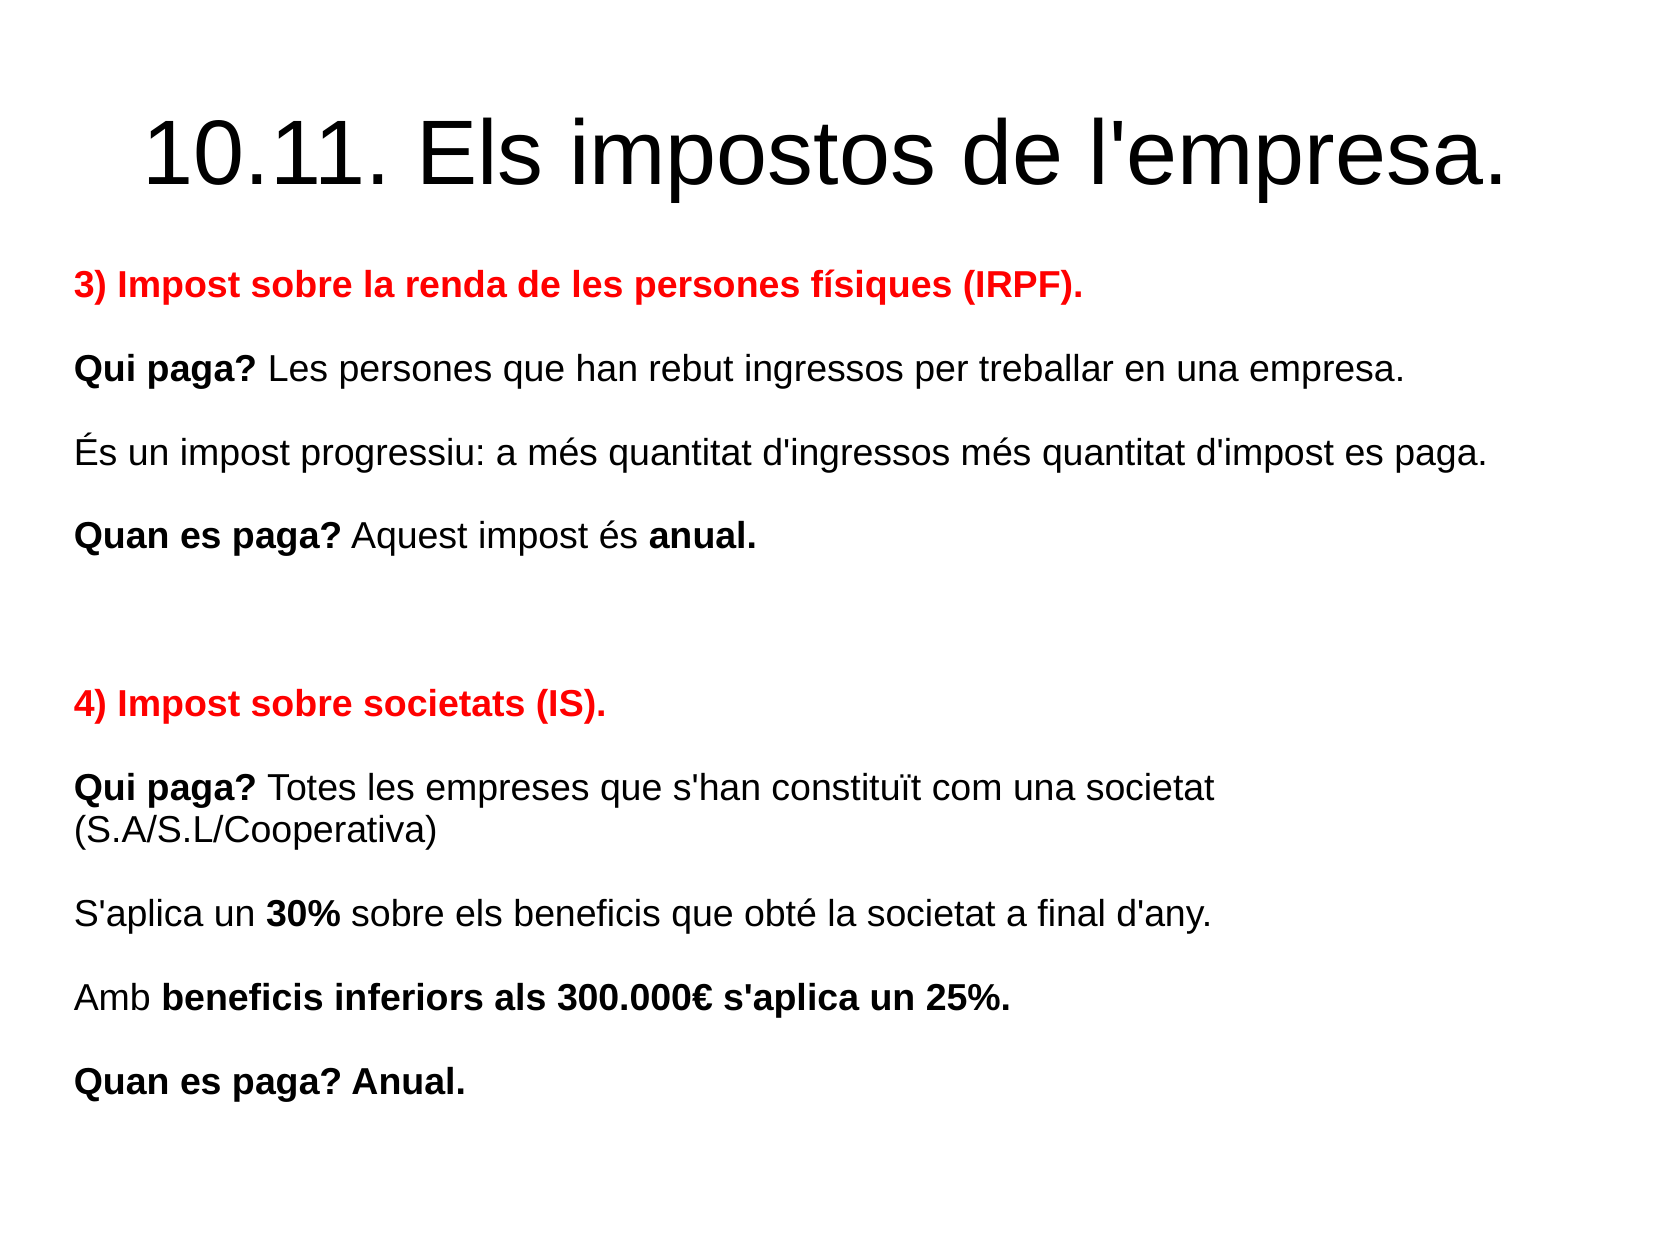

# 10.11. Els impostos de l'empresa.
3) Impost sobre la renda de les persones físiques (IRPF).
Qui paga? Les persones que han rebut ingressos per treballar en una empresa.
És un impost progressiu: a més quantitat d'ingressos més quantitat d'impost es paga.
Quan es paga? Aquest impost és anual.
4) Impost sobre societats (IS).
Qui paga? Totes les empreses que s'han constituït com una societat (S.A/S.L/Cooperativa)
S'aplica un 30% sobre els beneficis que obté la societat a final d'any.
Amb beneficis inferiors als 300.000€ s'aplica un 25%.
Quan es paga? Anual.